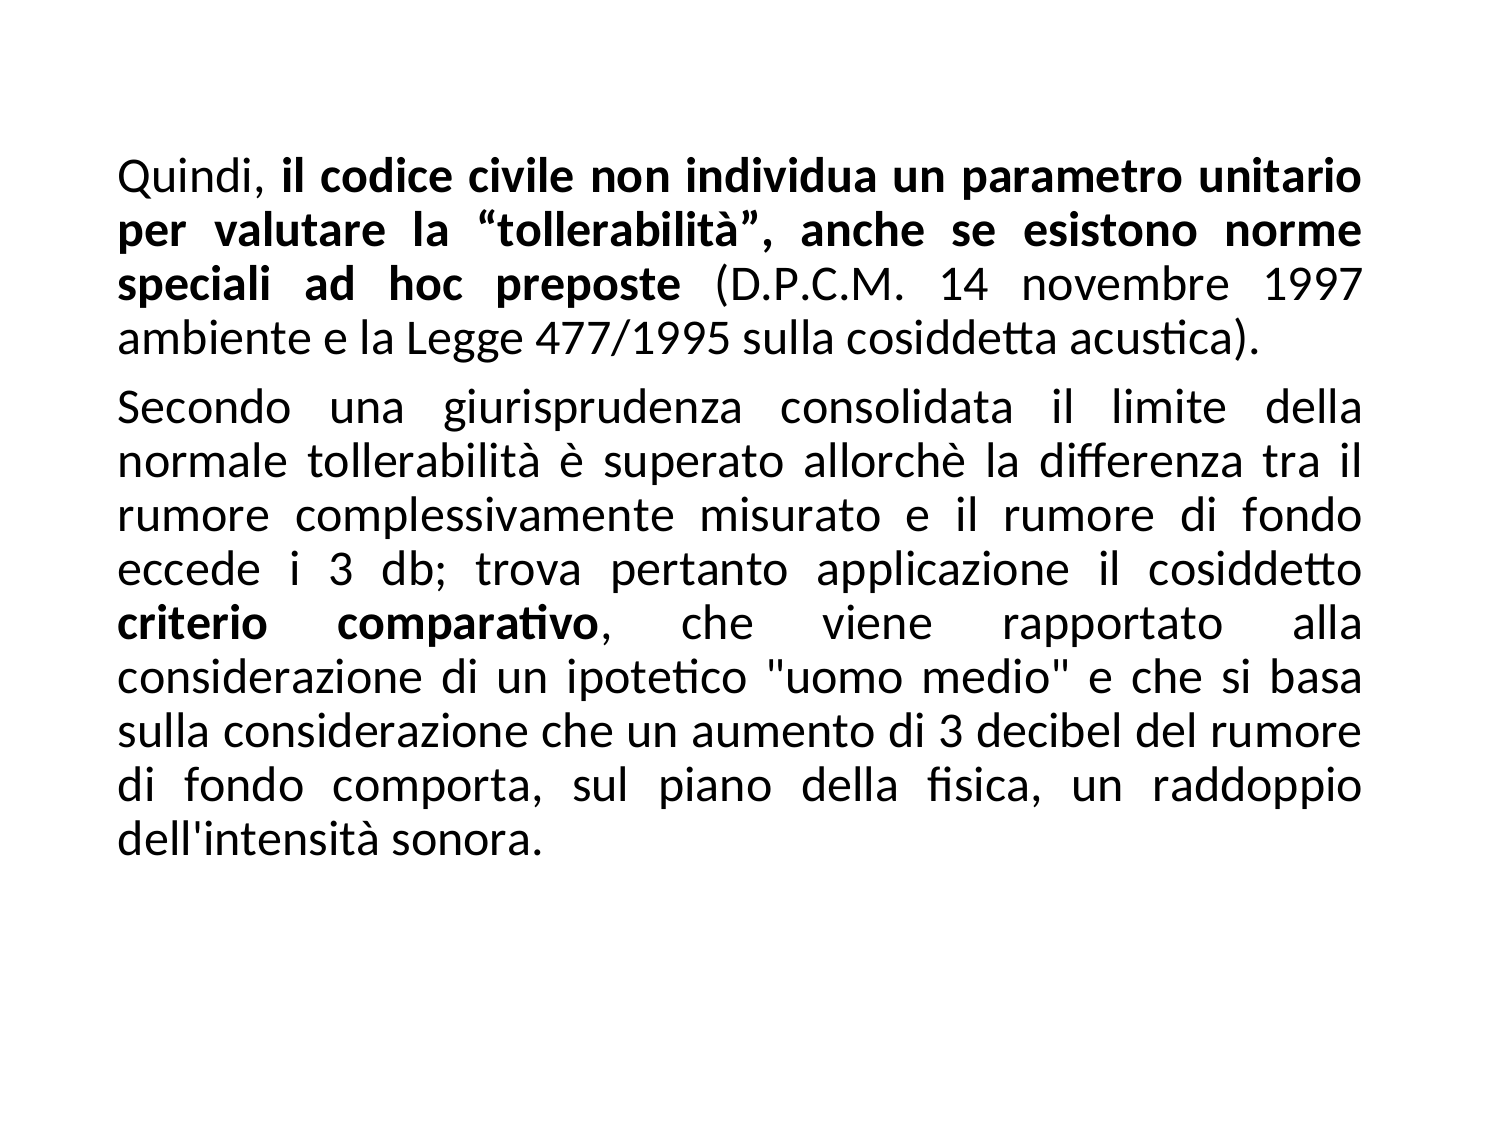

# Quindi, il codice civile non individua un parametro unitario per valutare la “tollerabilità”, anche se esistono norme speciali ad hoc preposte (D.P.C.M. 14 novembre 1997 ambiente e la Legge 477/1995 sulla cosiddetta acustica).
Secondo una giurisprudenza consolidata il limite della normale tollerabilità è superato allorchè la differenza tra il rumore complessivamente misurato e il rumore di fondo eccede i 3 db; trova pertanto applicazione il cosiddetto criterio comparativo, che viene rapportato alla considerazione di un ipotetico "uomo medio" e che si basa sulla considerazione che un aumento di 3 decibel del rumore di fondo comporta, sul piano della fisica, un raddoppio dell'intensità sonora.